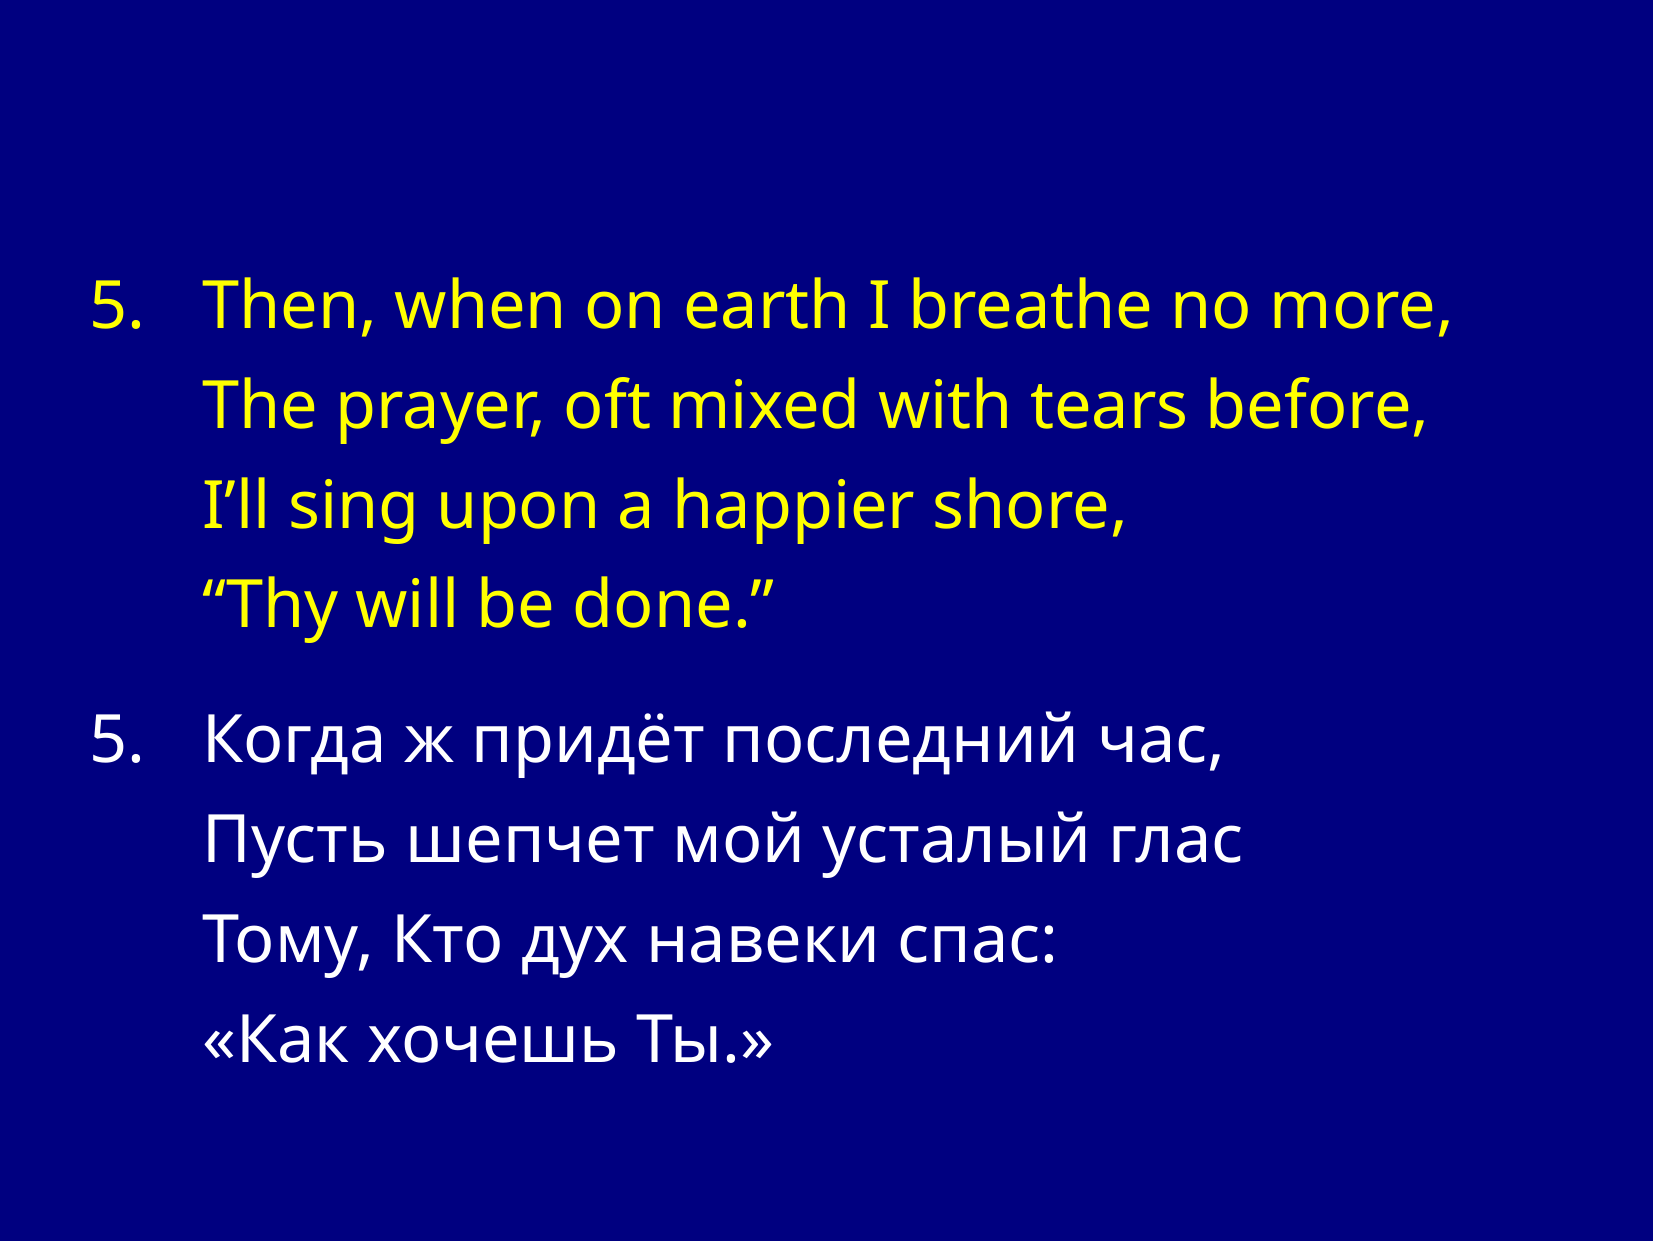

5.	Then, when on earth I breathe no more,
	The prayer, oft mixed with tears before,
	I’ll sing upon a happier shore,
	“Thy will be done.”
5.	Когда ж придёт последний час,
	Пусть шепчет мой усталый глас
	Тому, Кто дух навеки спас:
	«Как хочешь Ты.»